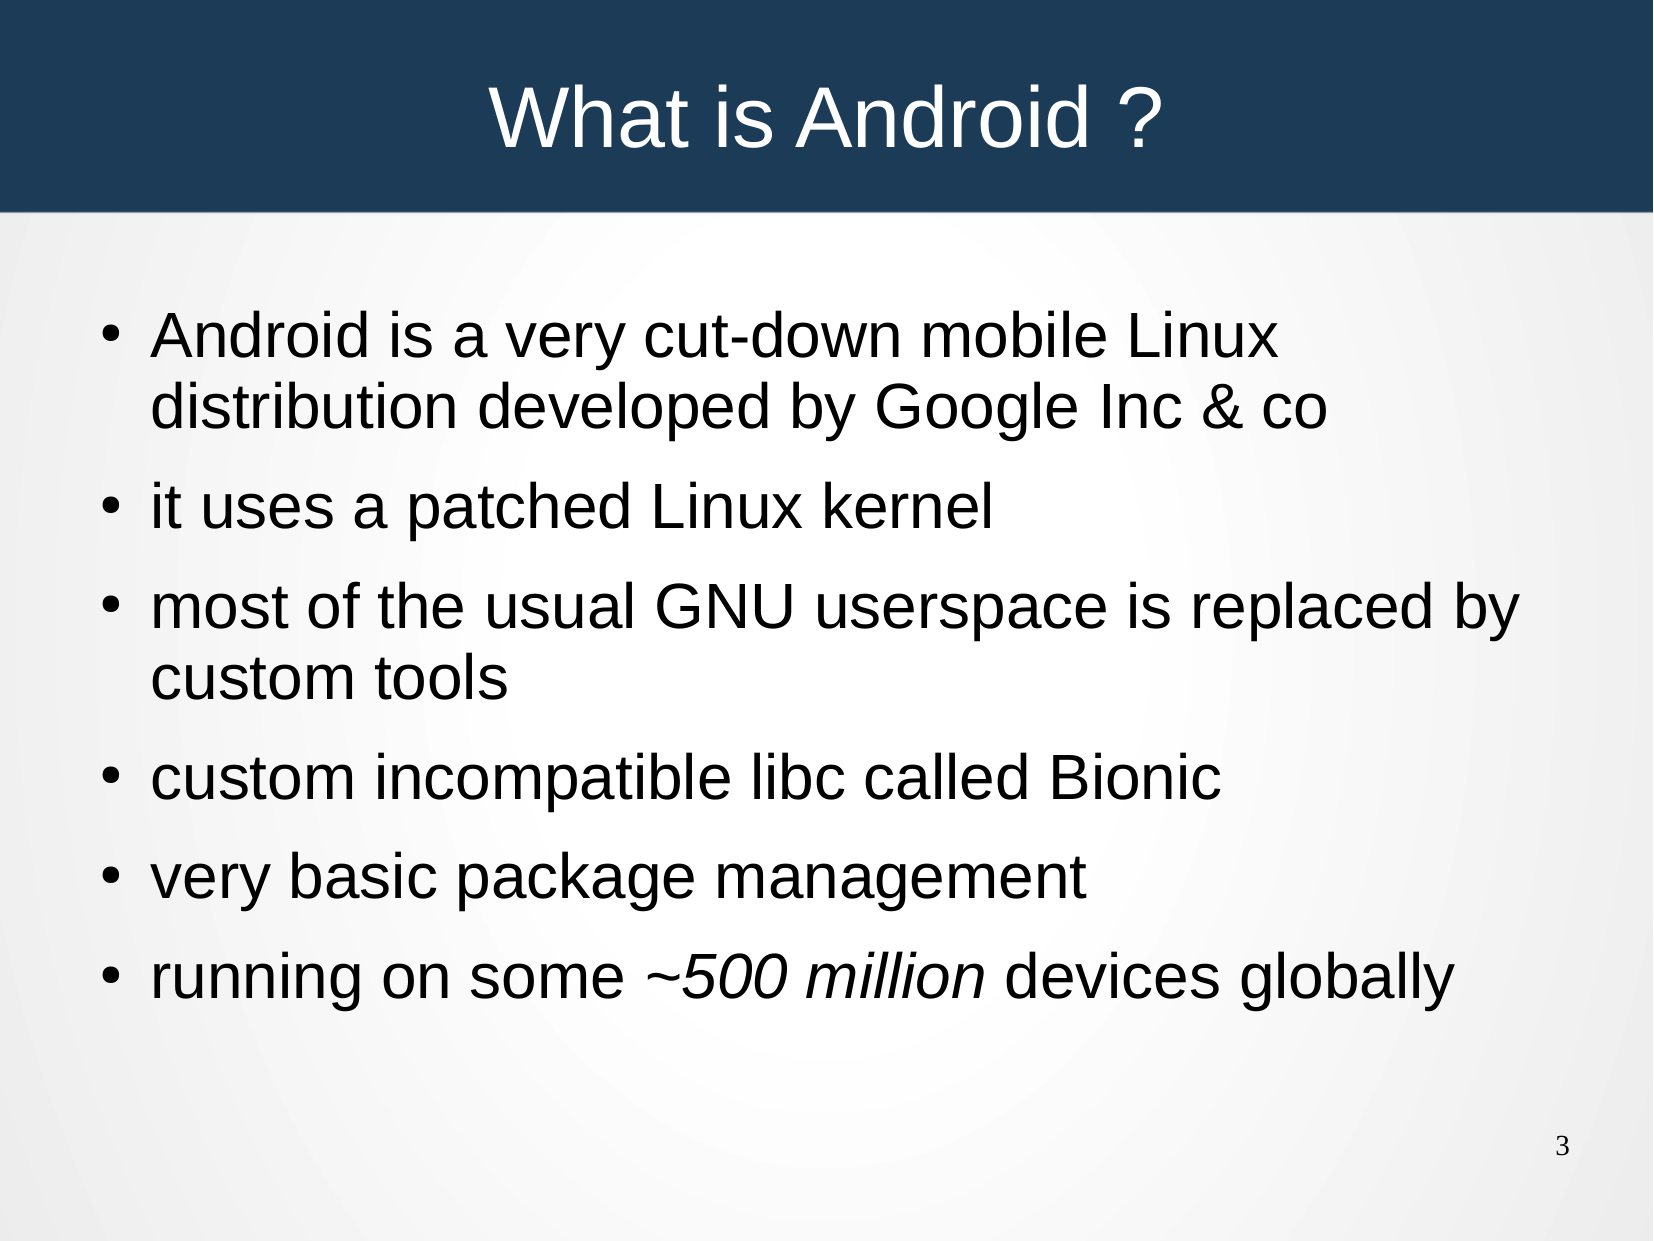

# What is Android ?
Android is a very cut-down mobile Linux distribution developed by Google Inc & co
it uses a patched Linux kernel
most of the usual GNU userspace is replaced by custom tools
custom incompatible libc called Bionic
very basic package management
running on some ~500 million devices globally
3